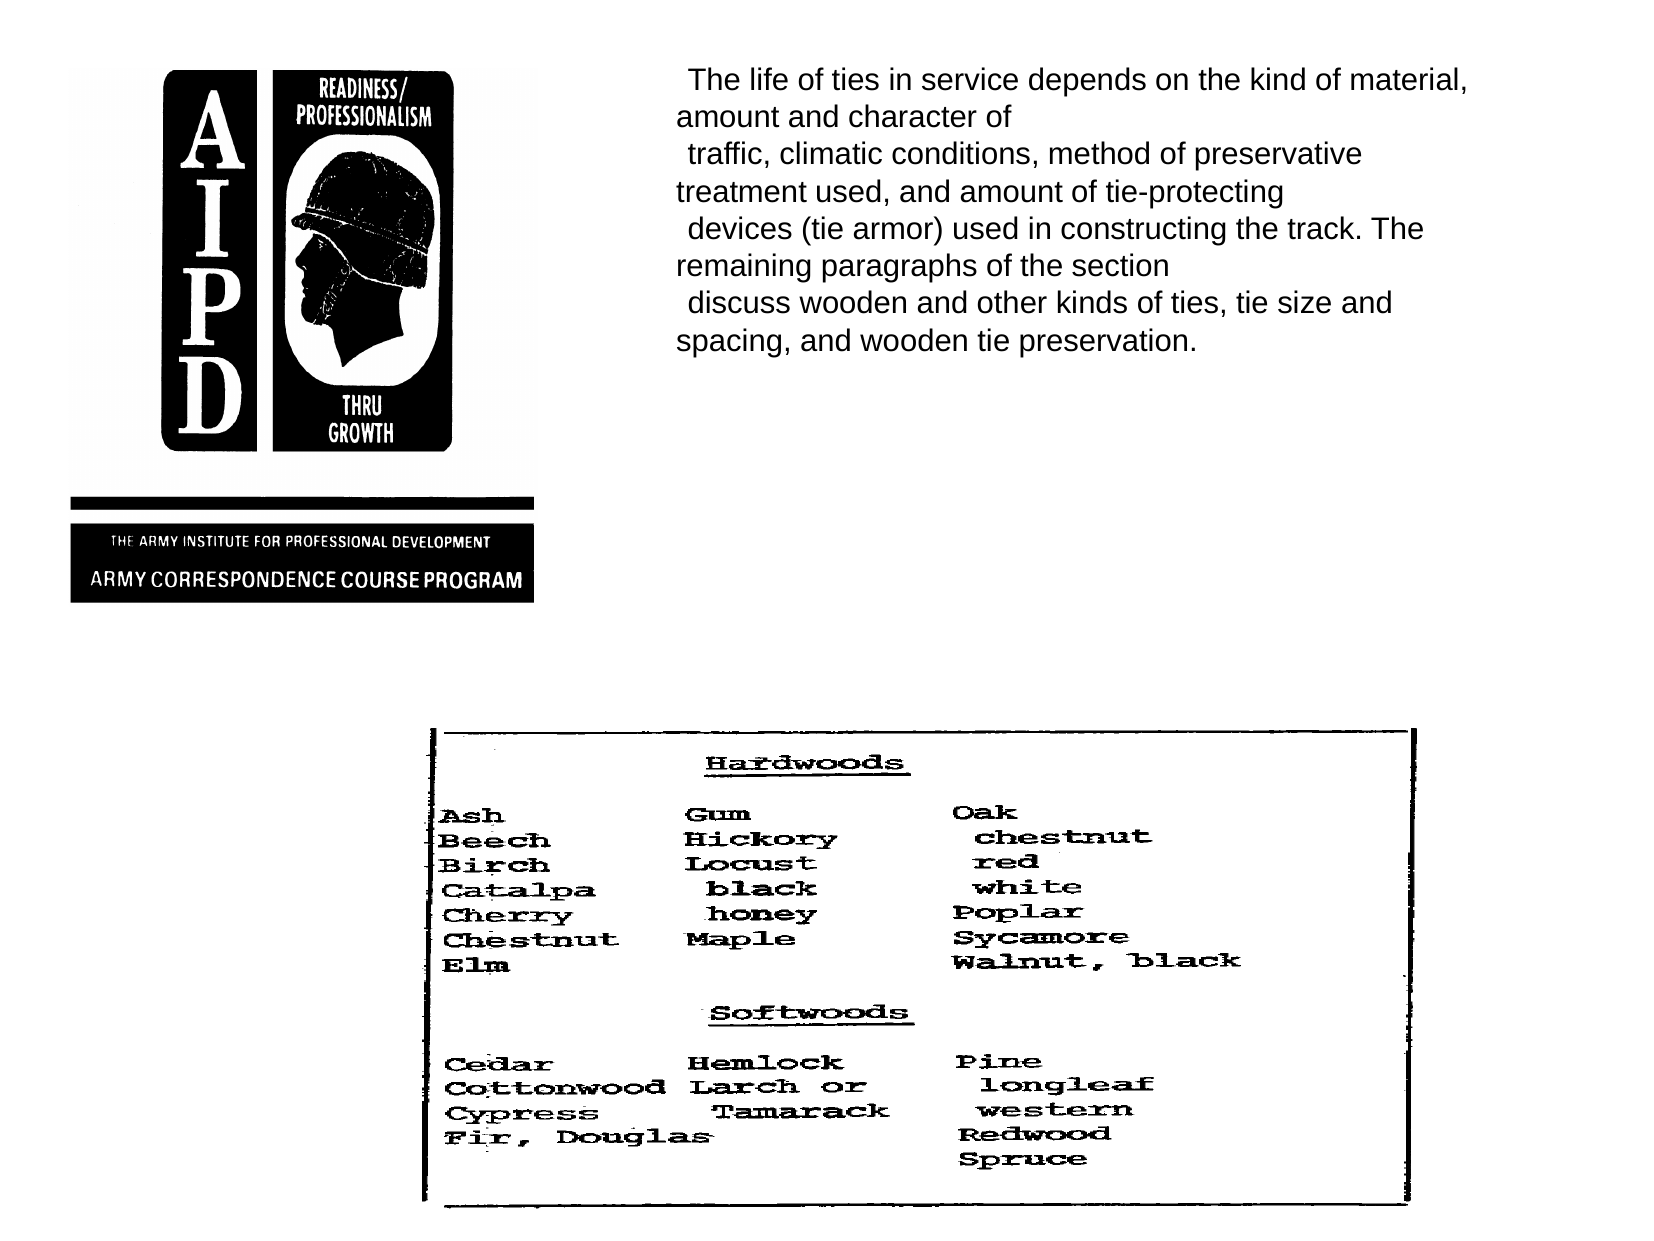

The life of ties in service depends on the kind of material, amount and character of
traffic, climatic conditions, method of preservative treatment used, and amount of tie-protecting
devices (tie armor) used in constructing the track. The remaining paragraphs of the section
discuss wooden and other kinds of ties, tie size and spacing, and wooden tie preservation.